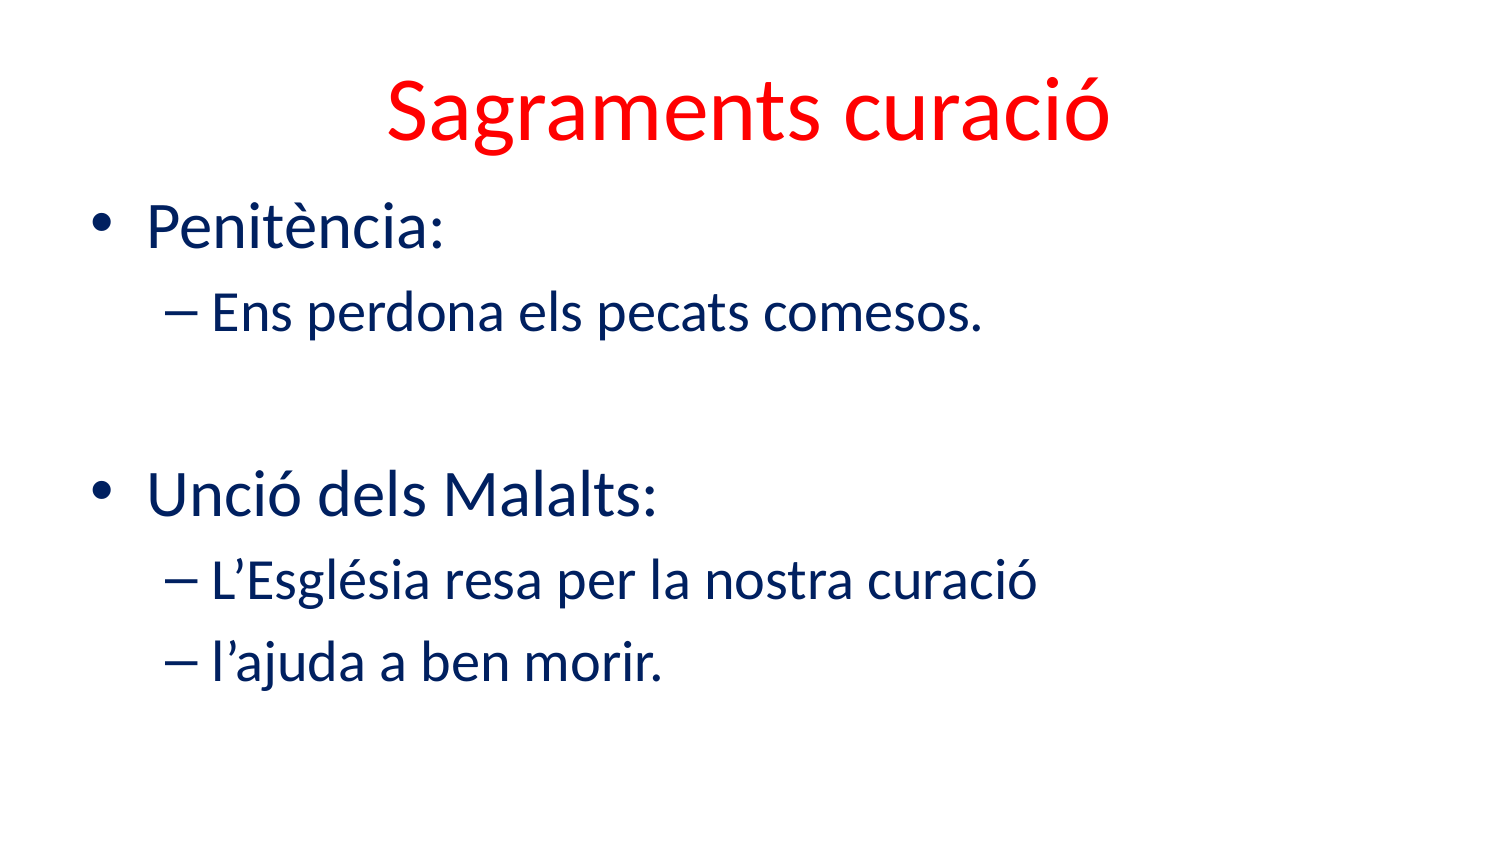

# Sagraments curació
Penitència:
Ens perdona els pecats comesos.
Unció dels Malalts:
L’Església resa per la nostra curació
l’ajuda a ben morir.